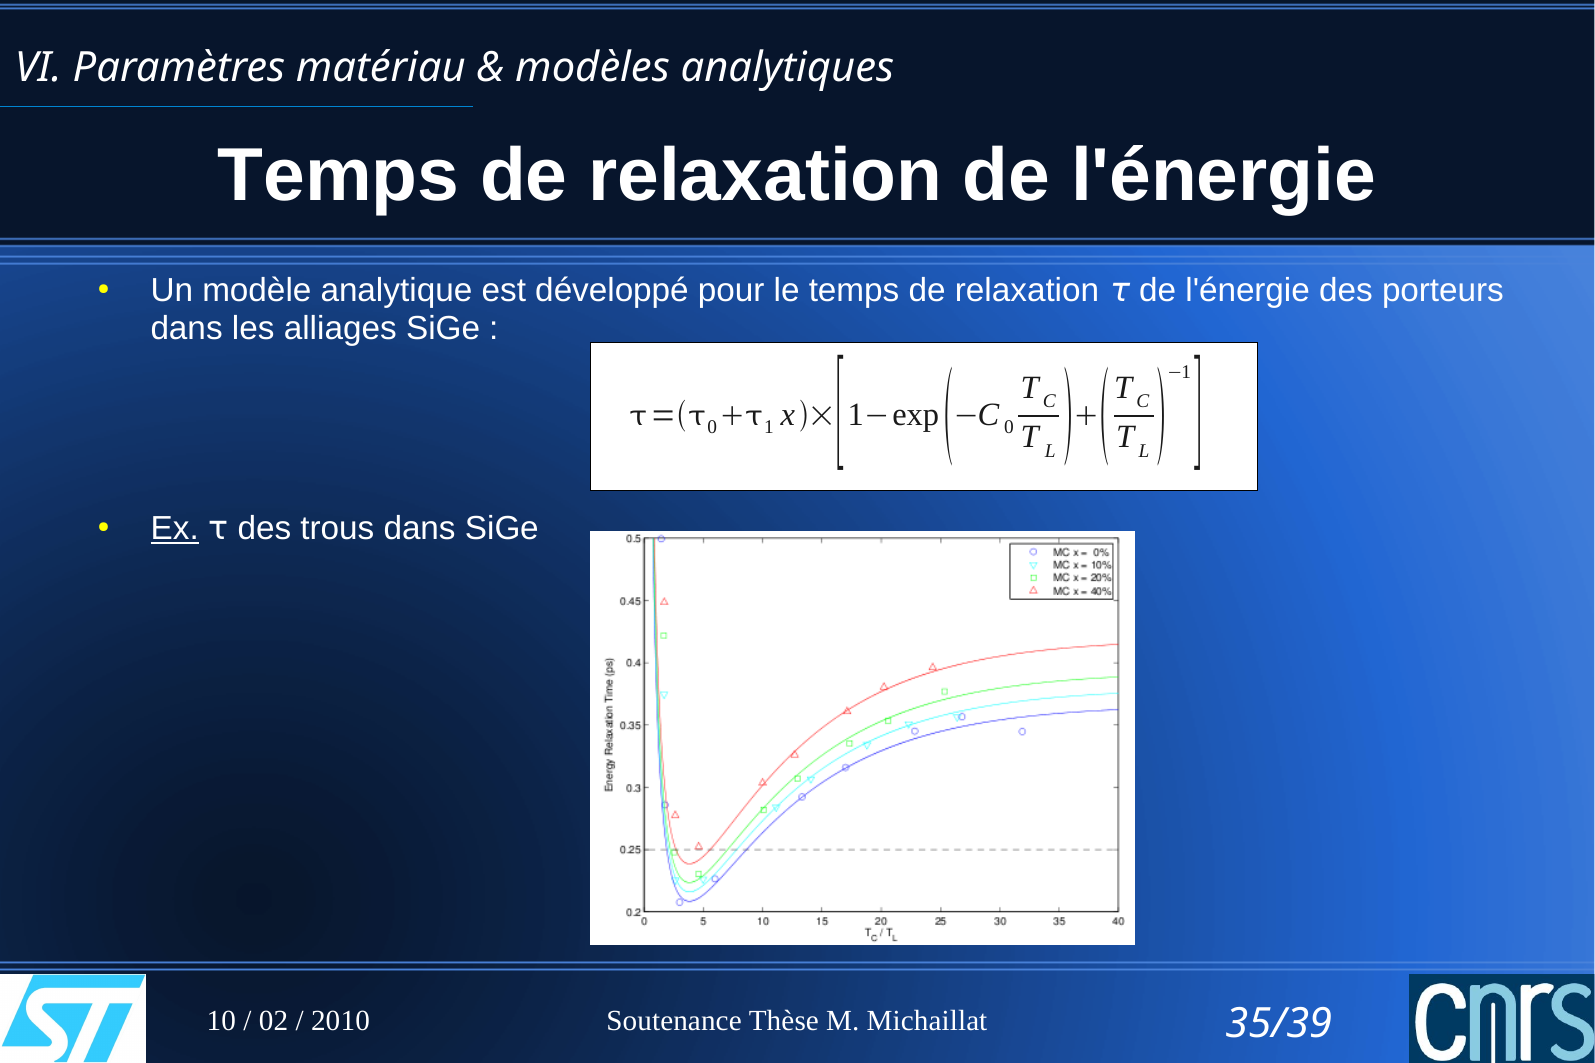

VI. Paramètres matériau & modèles analytiques
# Temps de relaxation de l'énergie
Un modèle analytique est développé pour le temps de relaxation τ de l'énergie des porteurs dans les alliages SiGe :
Ex. τ des trous dans SiGe